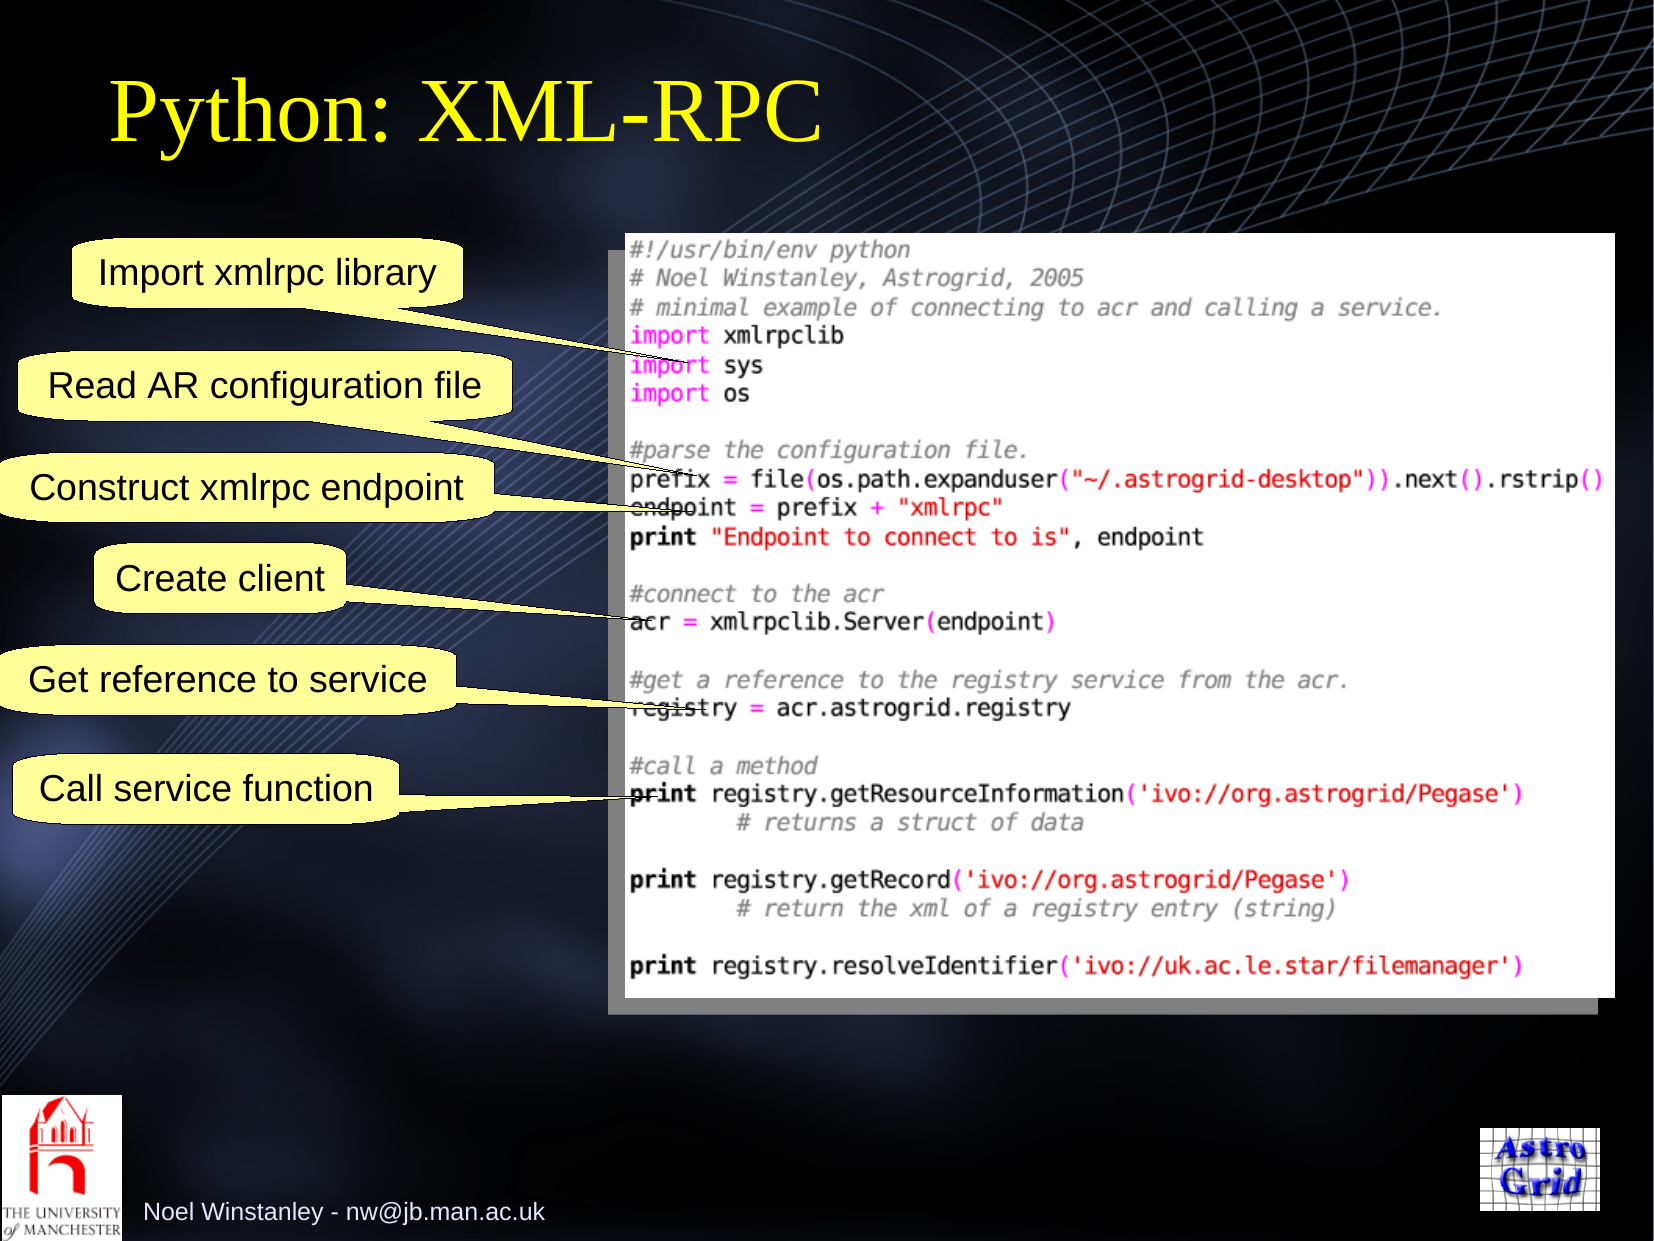

# Python: XML-RPC
Import xmlrpc library
Read AR configuration file
Construct xmlrpc endpoint
Create client
Get reference to service
Call service function